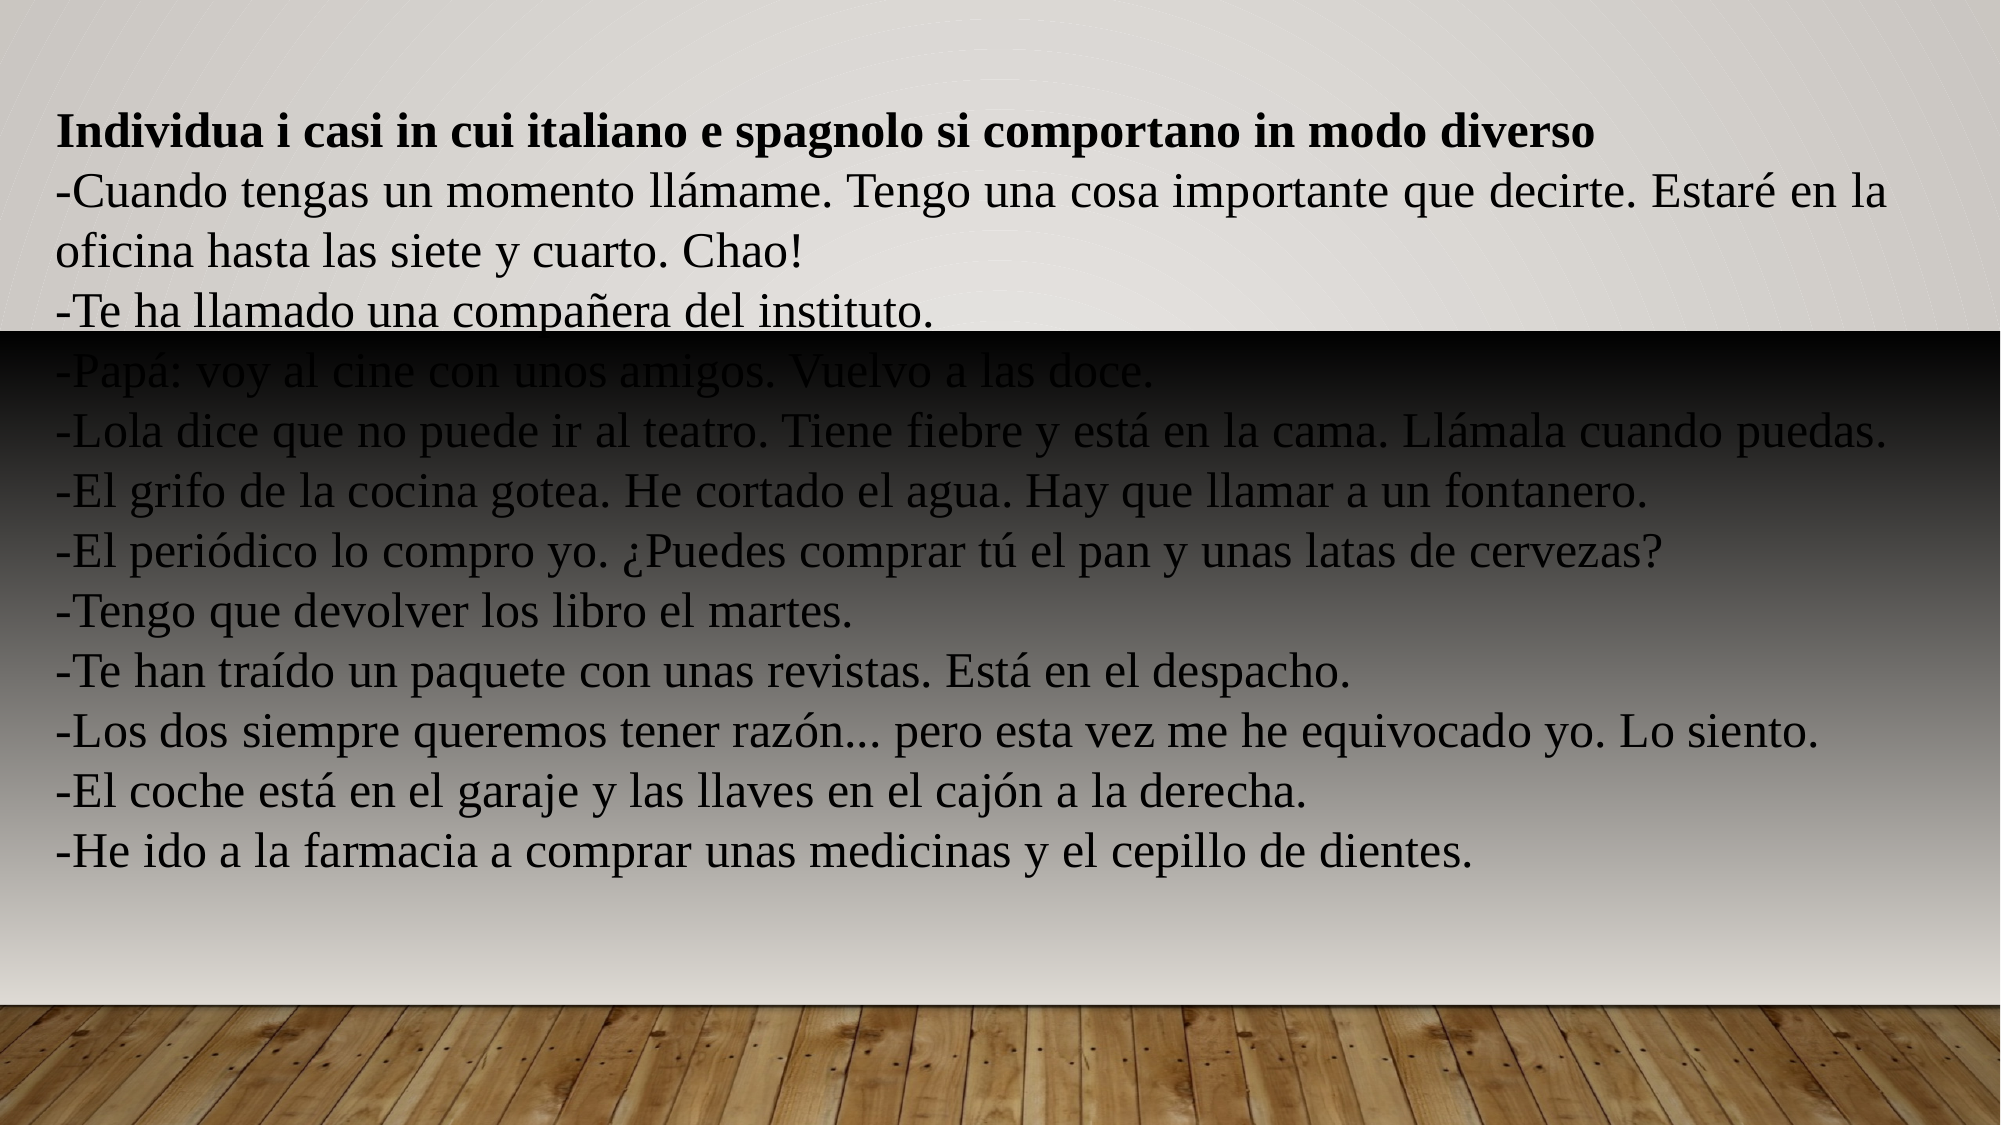

Individua i casi in cui italiano e spagnolo si comportano in modo diverso
-Cuando tengas un momento llámame. Tengo una cosa importante que decirte. Estaré en la oficina hasta las siete y cuarto. Chao!
-Te ha llamado una compañera del instituto.
-Papá: voy al cine con unos amigos. Vuelvo a las doce.
-Lola dice que no puede ir al teatro. Tiene fiebre y está en la cama. Llámala cuando puedas.
-El grifo de la cocina gotea. He cortado el agua. Hay que llamar a un fontanero.
-El periódico lo compro yo. ¿Puedes comprar tú el pan y unas latas de cervezas?
-Tengo que devolver los libro el martes.
-Te han traído un paquete con unas revistas. Está en el despacho.
-Los dos siempre queremos tener razón... pero esta vez me he equivocado yo. Lo siento.
-El coche está en el garaje y las llaves en el cajón a la derecha.
-He ido a la farmacia a comprar unas medicinas y el cepillo de dientes.